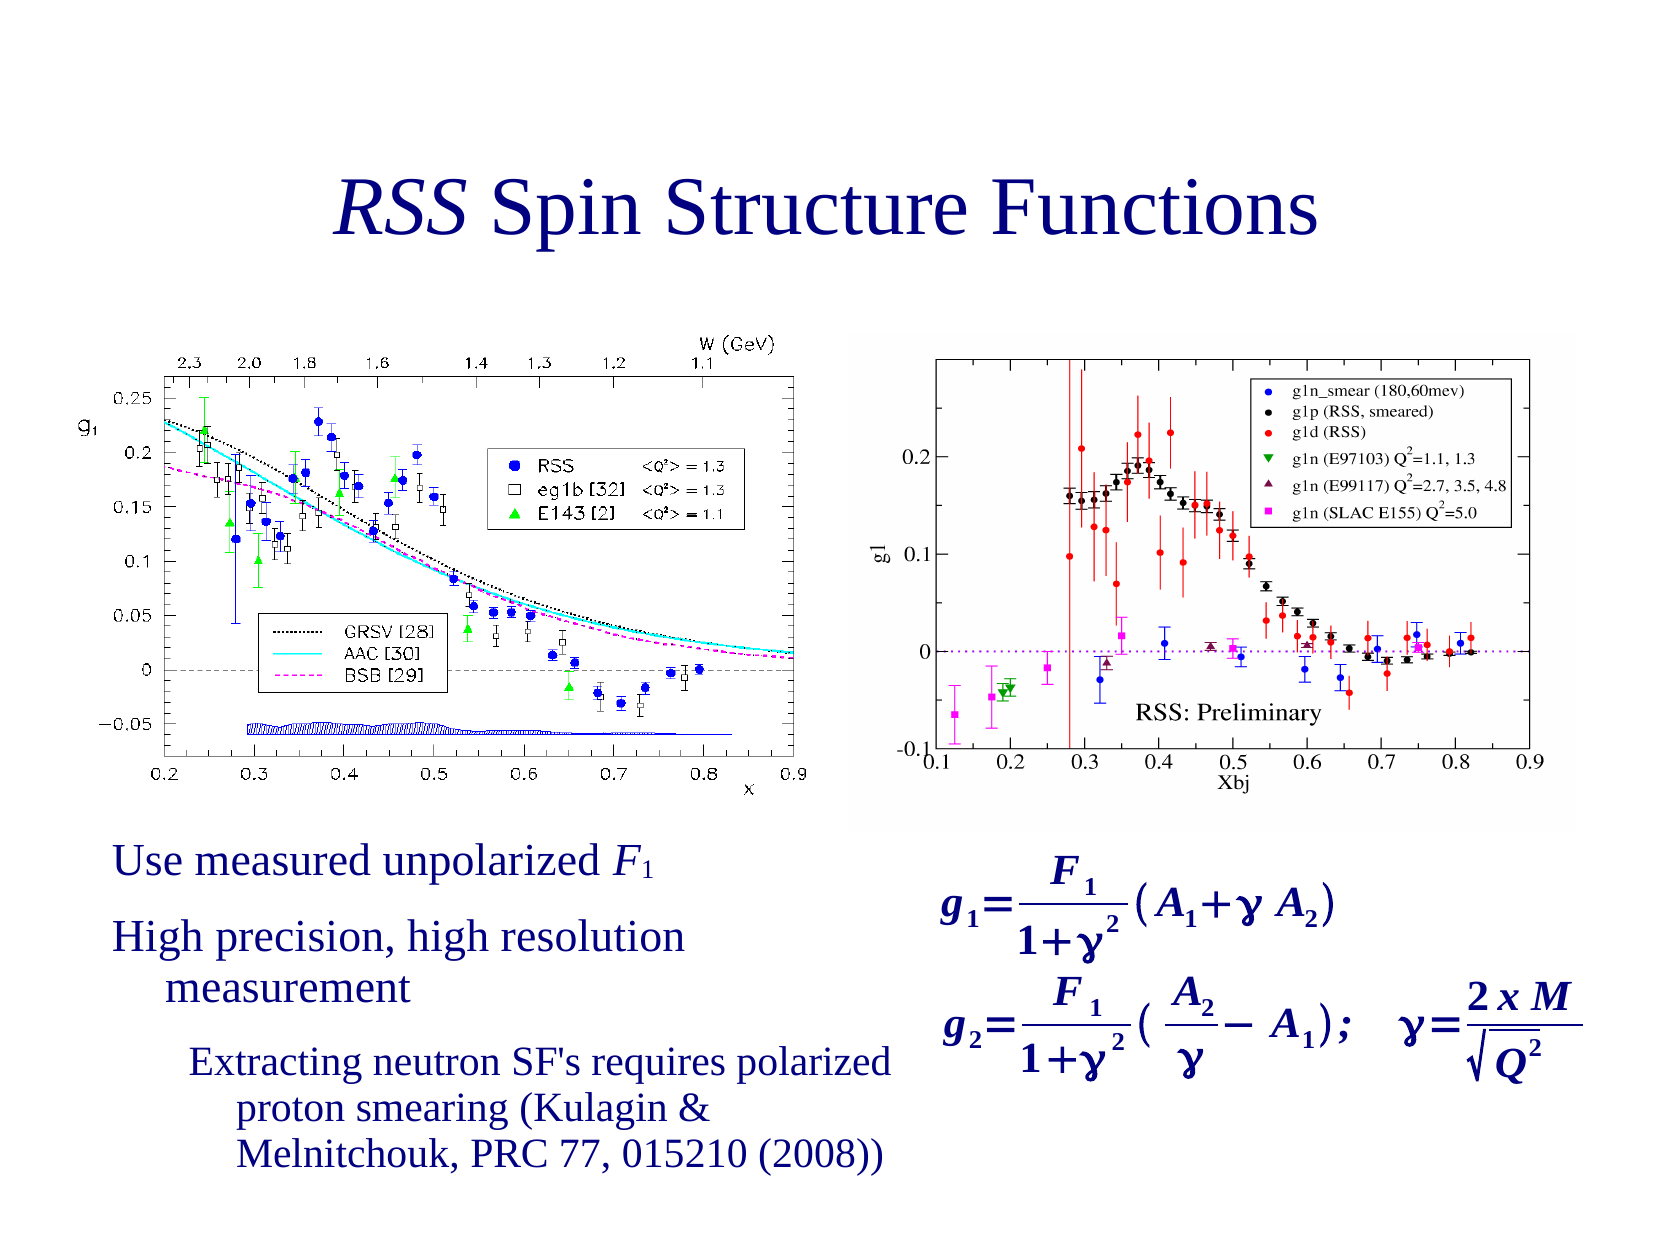

# RSS Spin Structure Functions
Use measured unpolarized F1
High precision, high resolution measurement
Extracting neutron SF's requires polarized proton smearing (Kulagin & Melnitchouk, PRC 77, 015210 (2008))